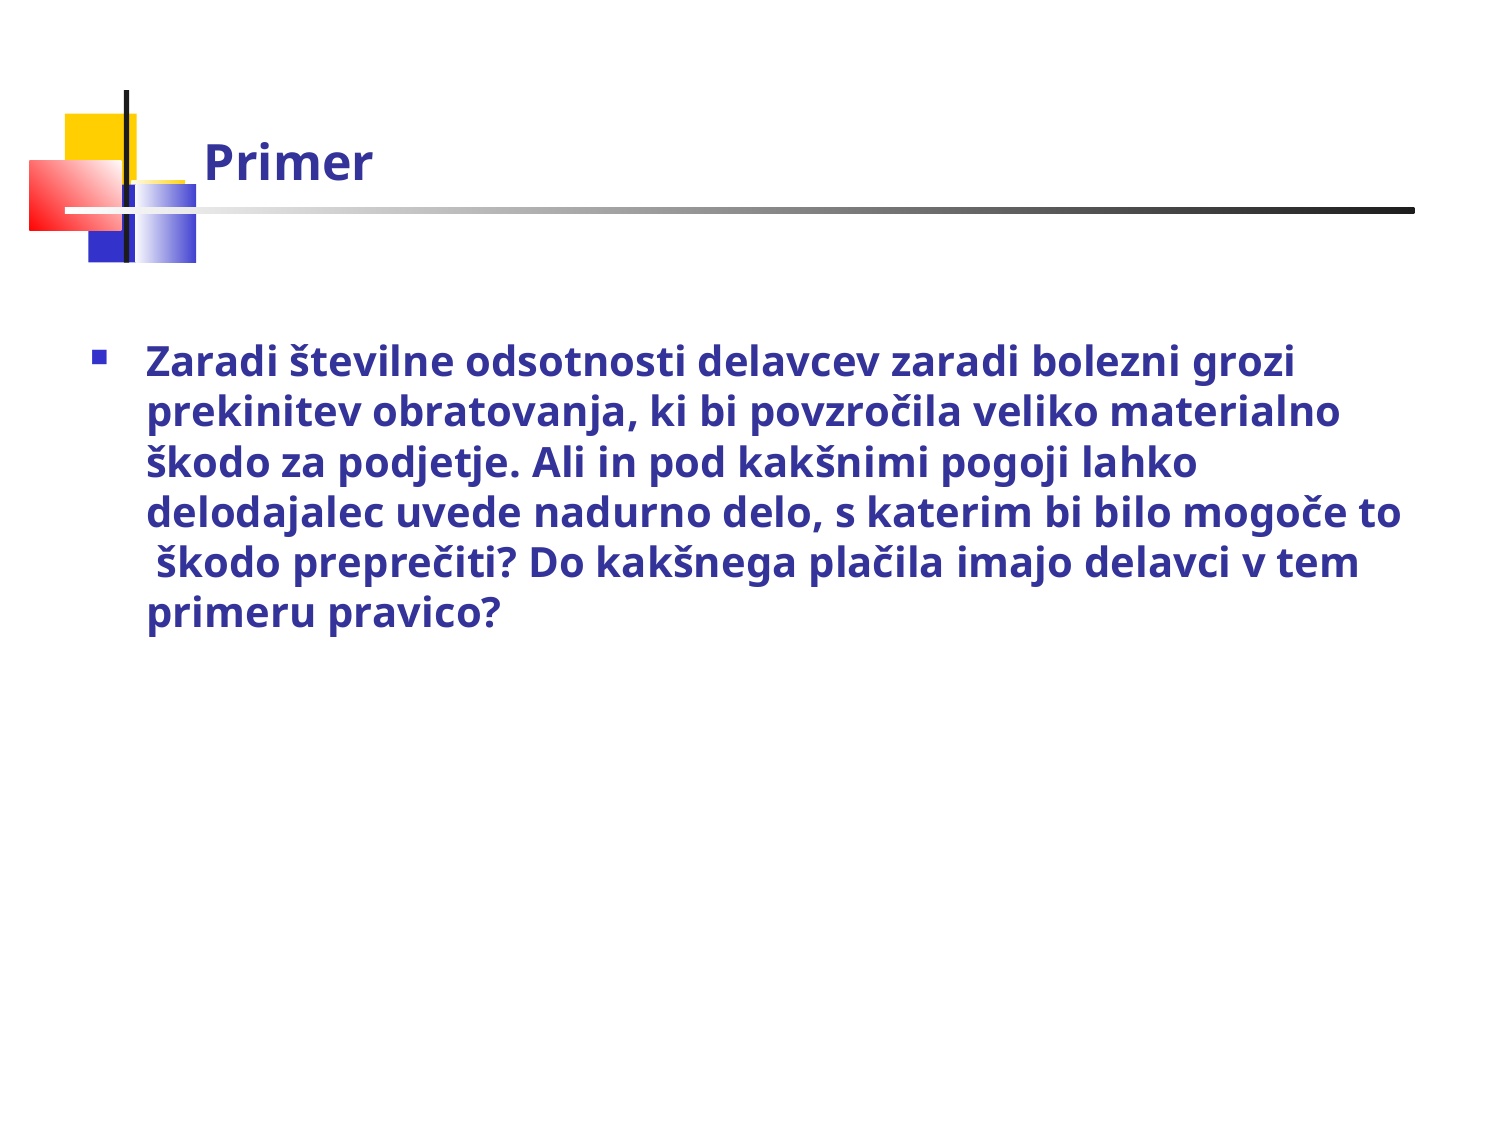

# Primer
Zaradi številne odsotnosti delavcev zaradi bolezni grozi prekinitev obratovanja, ki bi povzročila veliko materialno škodo za podjetje. Ali in pod kakšnimi pogoji lahko delodajalec uvede nadurno delo, s katerim bi bilo mogoče to škodo preprečiti? Do kakšnega plačila imajo delavci v tem primeru pravico?